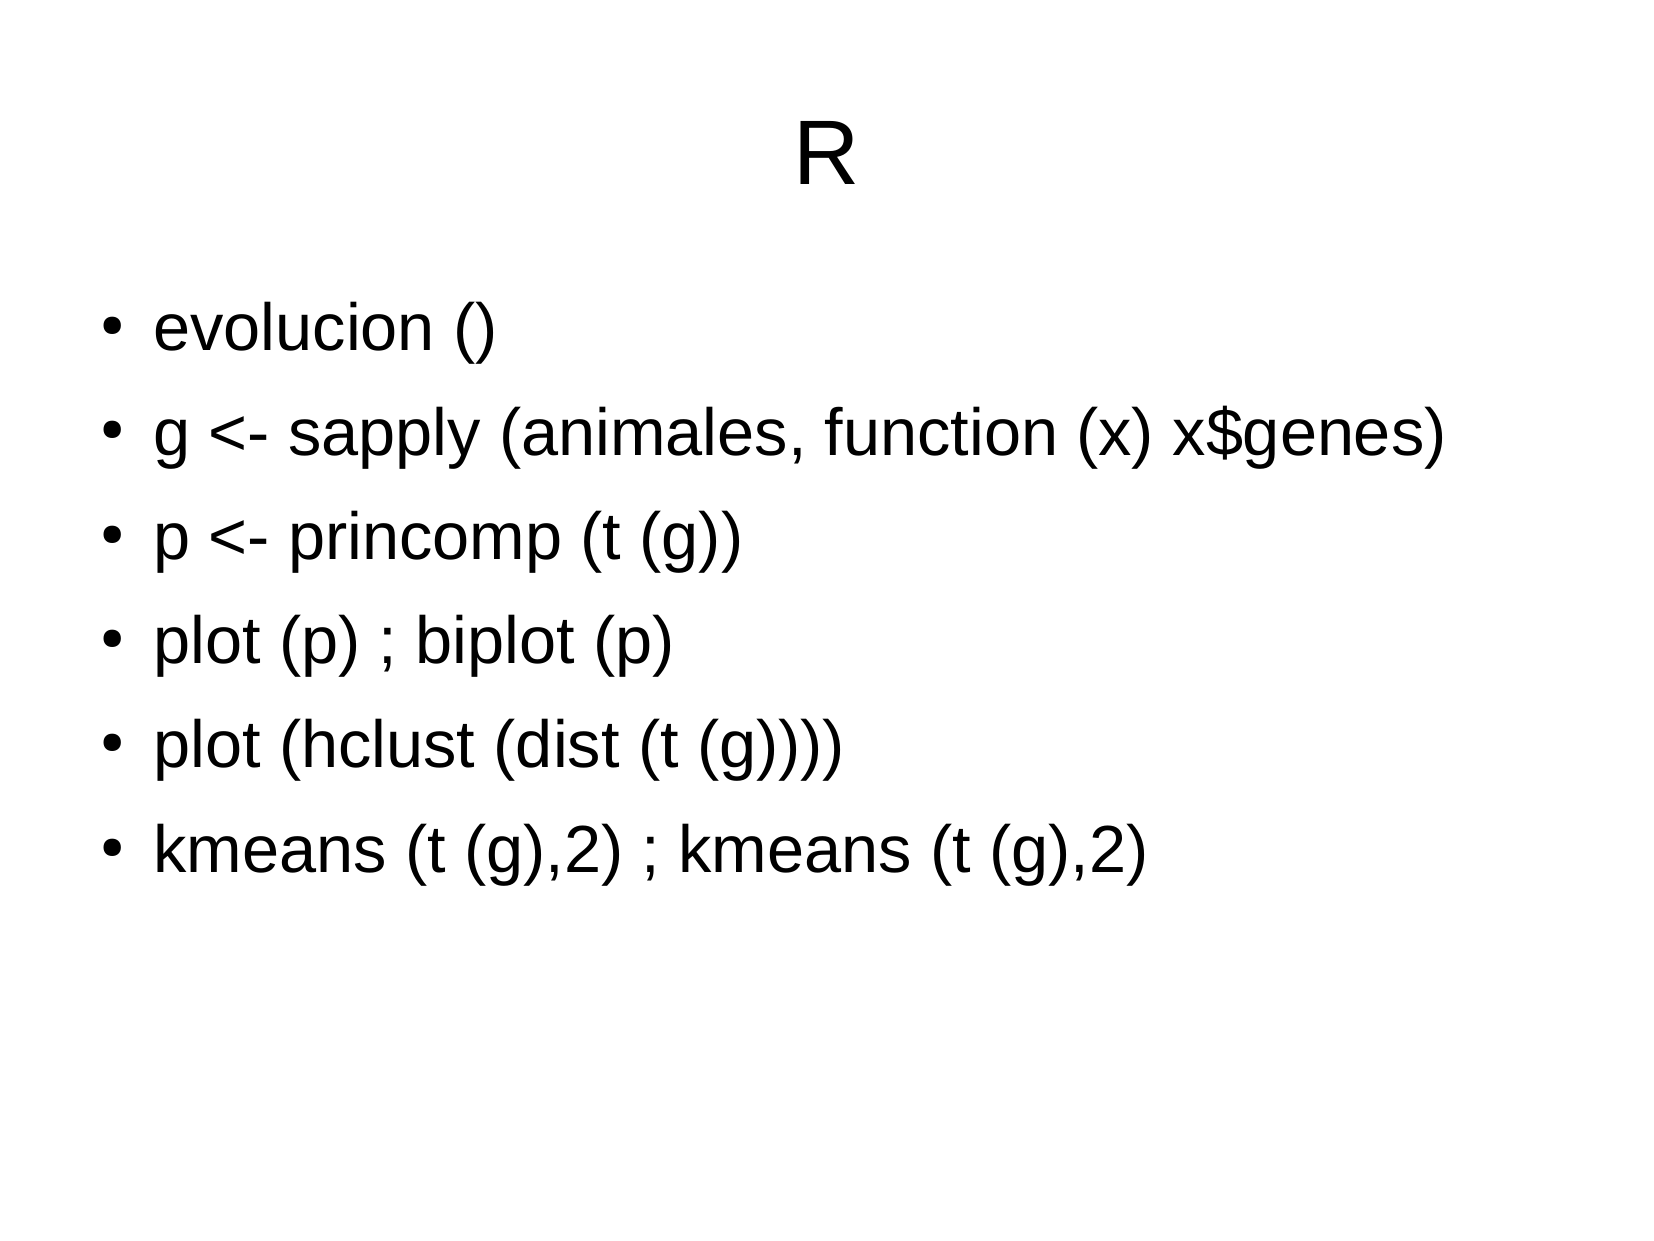

# R
evolucion ()
g <- sapply (animales, function (x) x$genes)
p <- princomp (t (g))
plot (p) ; biplot (p)
plot (hclust (dist (t (g))))
kmeans (t (g),2) ; kmeans (t (g),2)